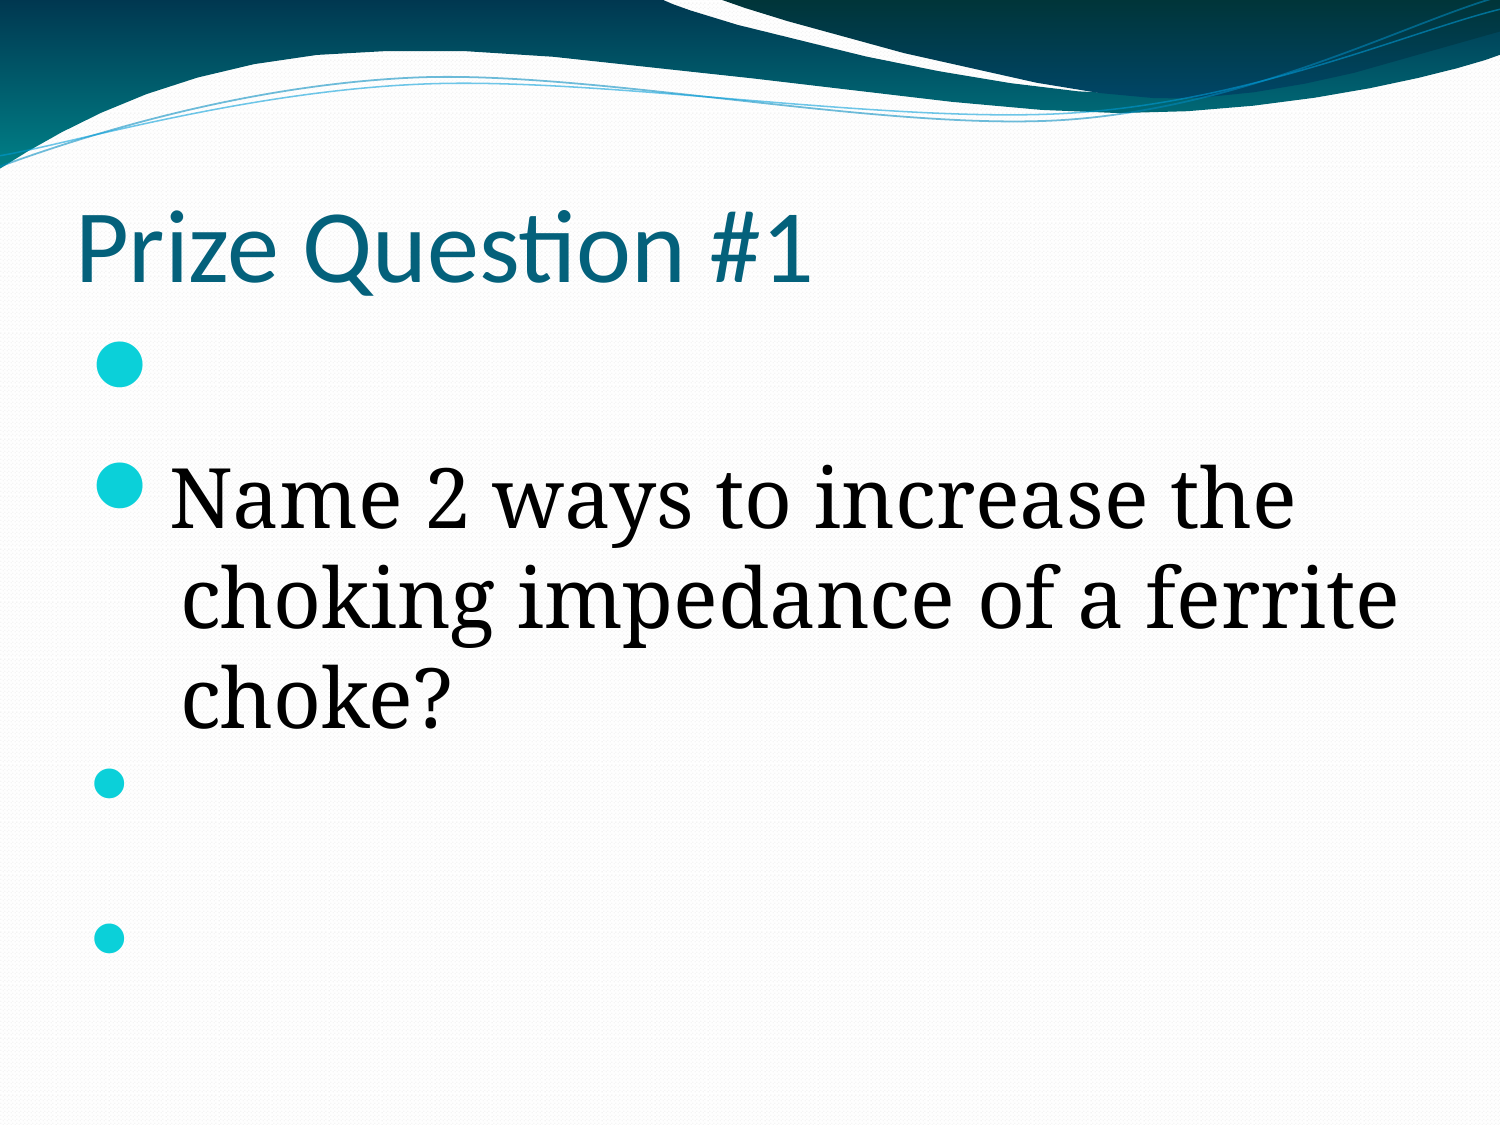

# Prize Question #1
Name 2 ways to increase the choking impedance of a ferrite choke?